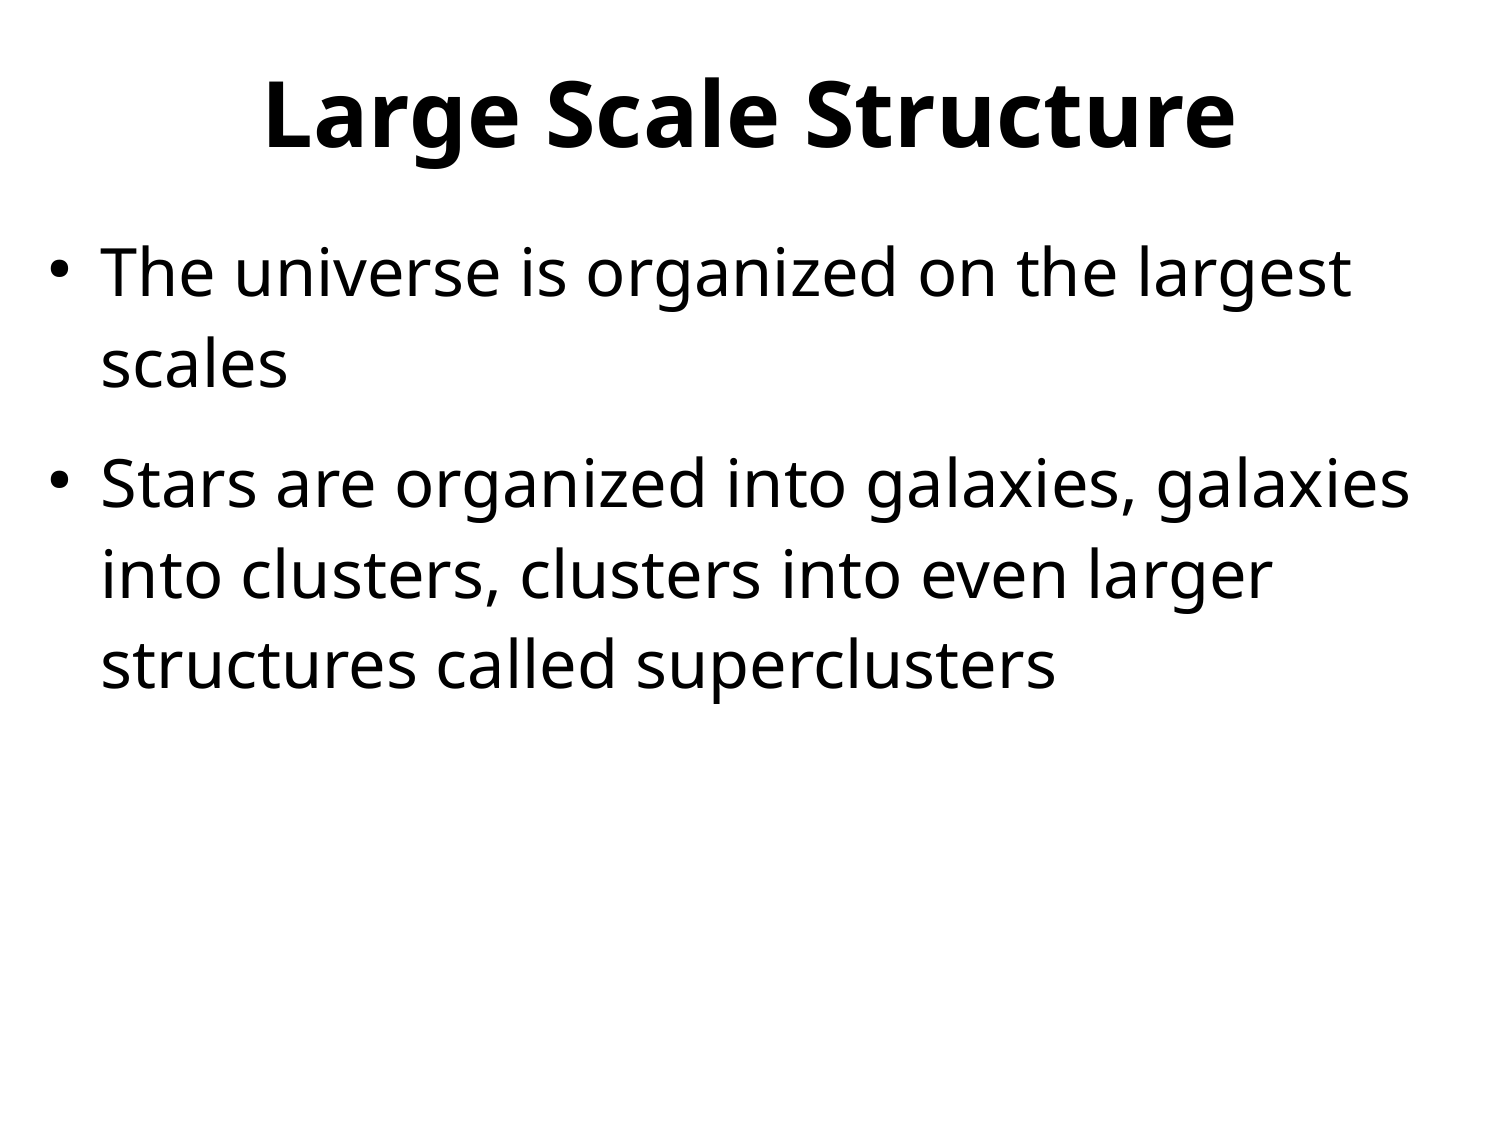

# Large Scale Structure
The universe is organized on the largest scales
Stars are organized into galaxies, galaxies into clusters, clusters into even larger structures called superclusters